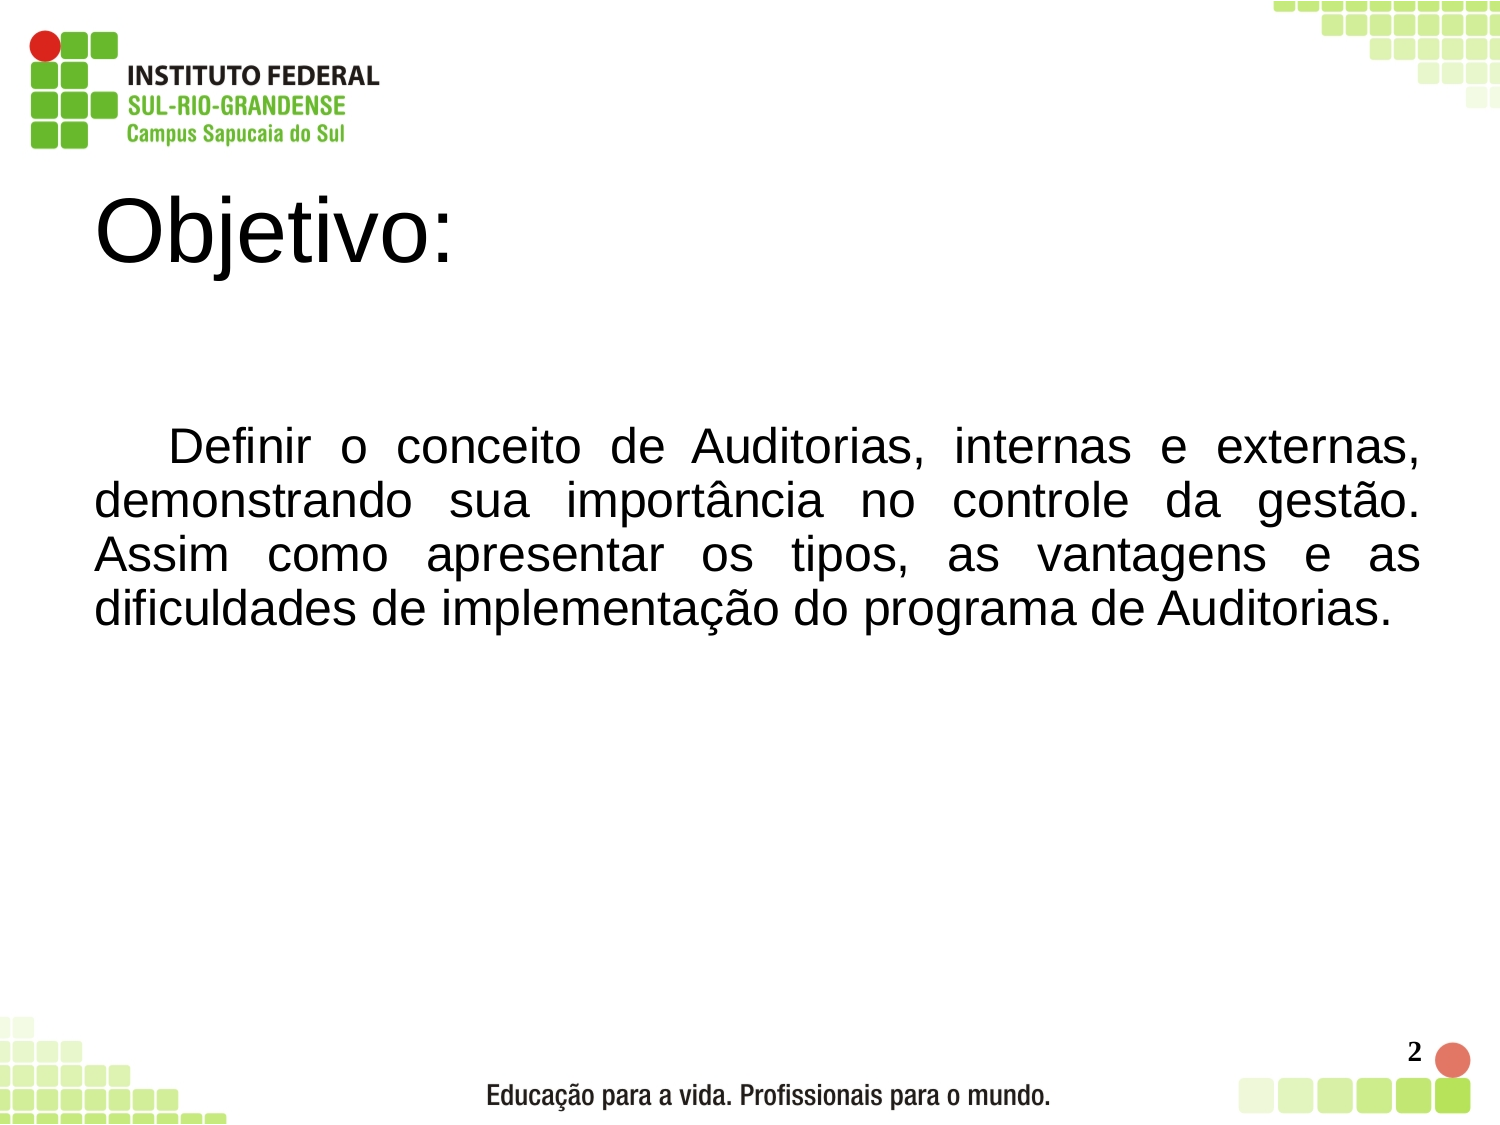

# Objetivo:
	Definir o conceito de Auditorias, internas e externas, demonstrando sua importância no controle da gestão. Assim como apresentar os tipos, as vantagens e as dificuldades de implementação do programa de Auditorias.